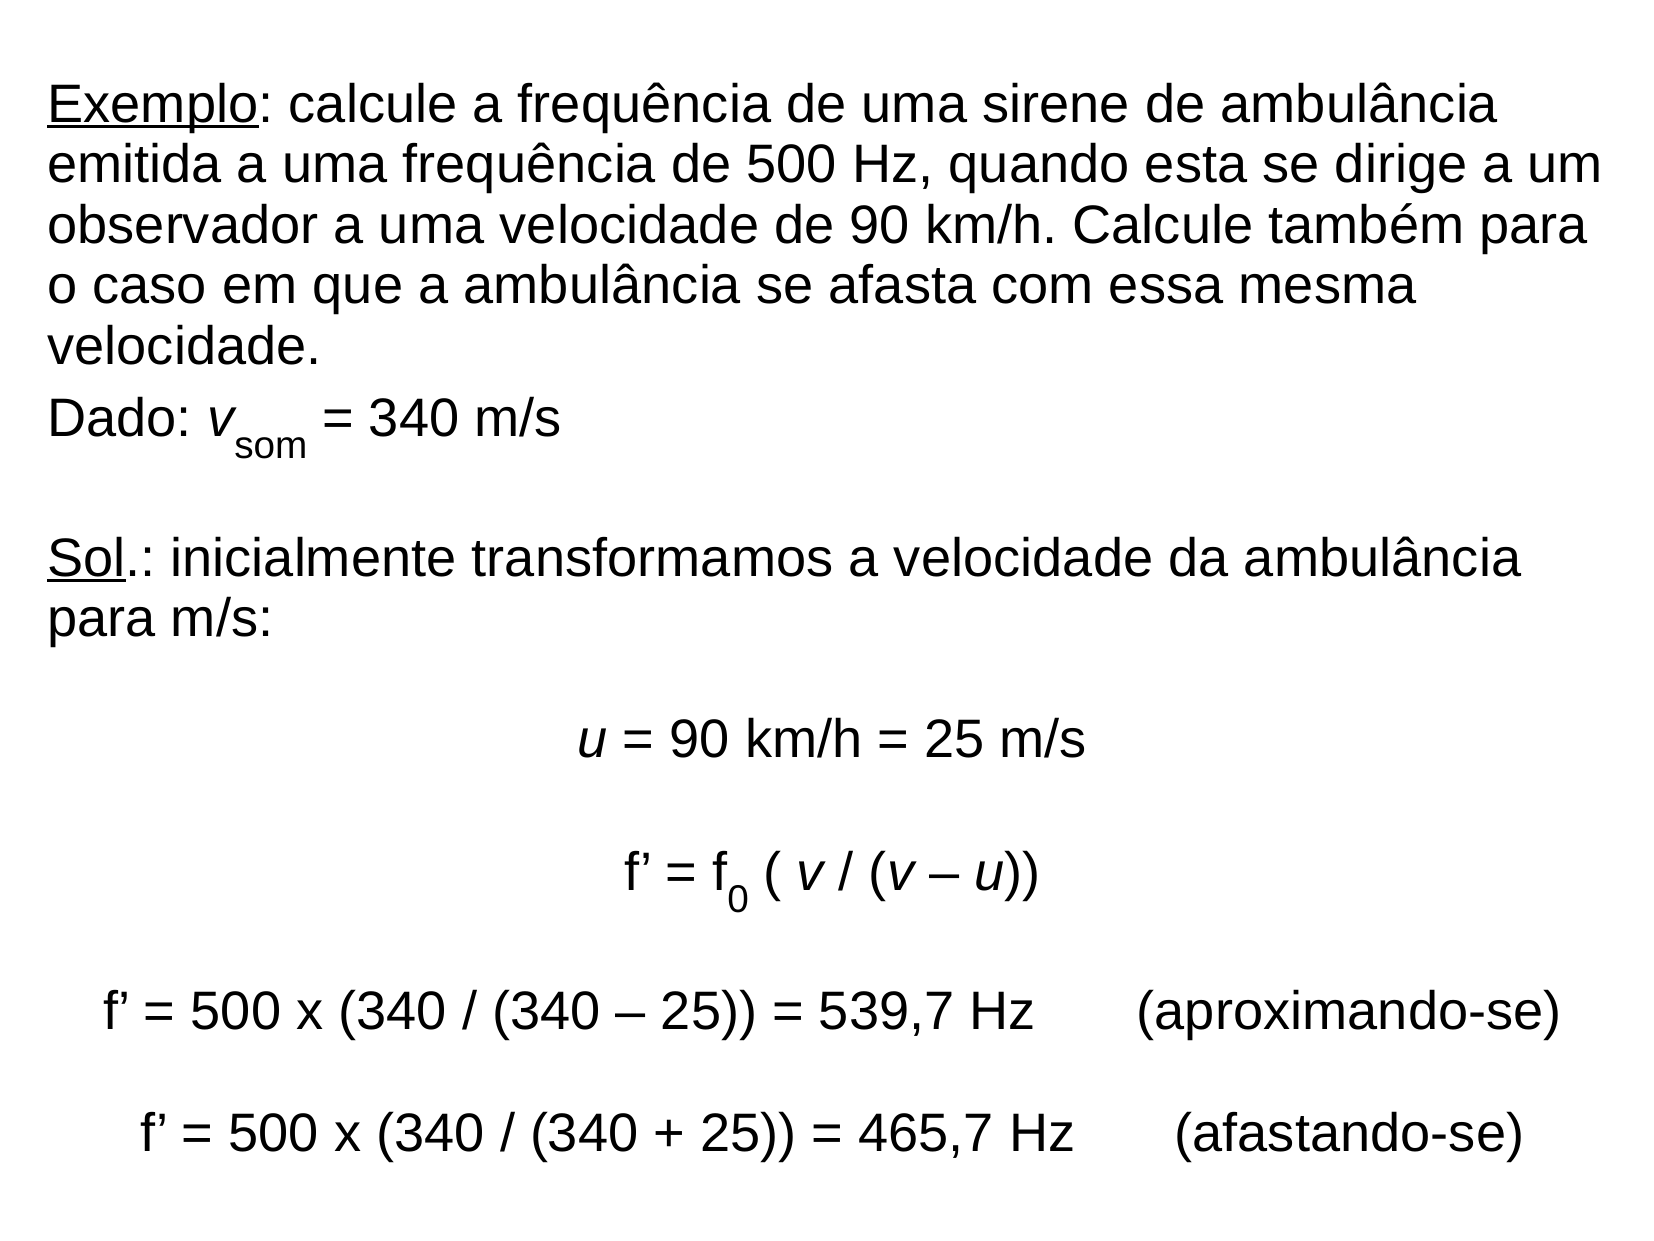

# Exemplo: calcule a frequência de uma sirene de ambulância emitida a uma frequência de 500 Hz, quando esta se dirige a um observador a uma velocidade de 90 km/h. Calcule também para o caso em que a ambulância se afasta com essa mesma velocidade.
Dado: vsom = 340 m/s
Sol.: inicialmente transformamos a velocidade da ambulância para m/s:
u = 90 km/h = 25 m/s
f’ = f0 ( v / (v – u))
f’ = 500 x (340 / (340 – 25)) = 539,7 Hz		(aproximando-se)
f’ = 500 x (340 / (340 + 25)) = 465,7 Hz		(afastando-se)